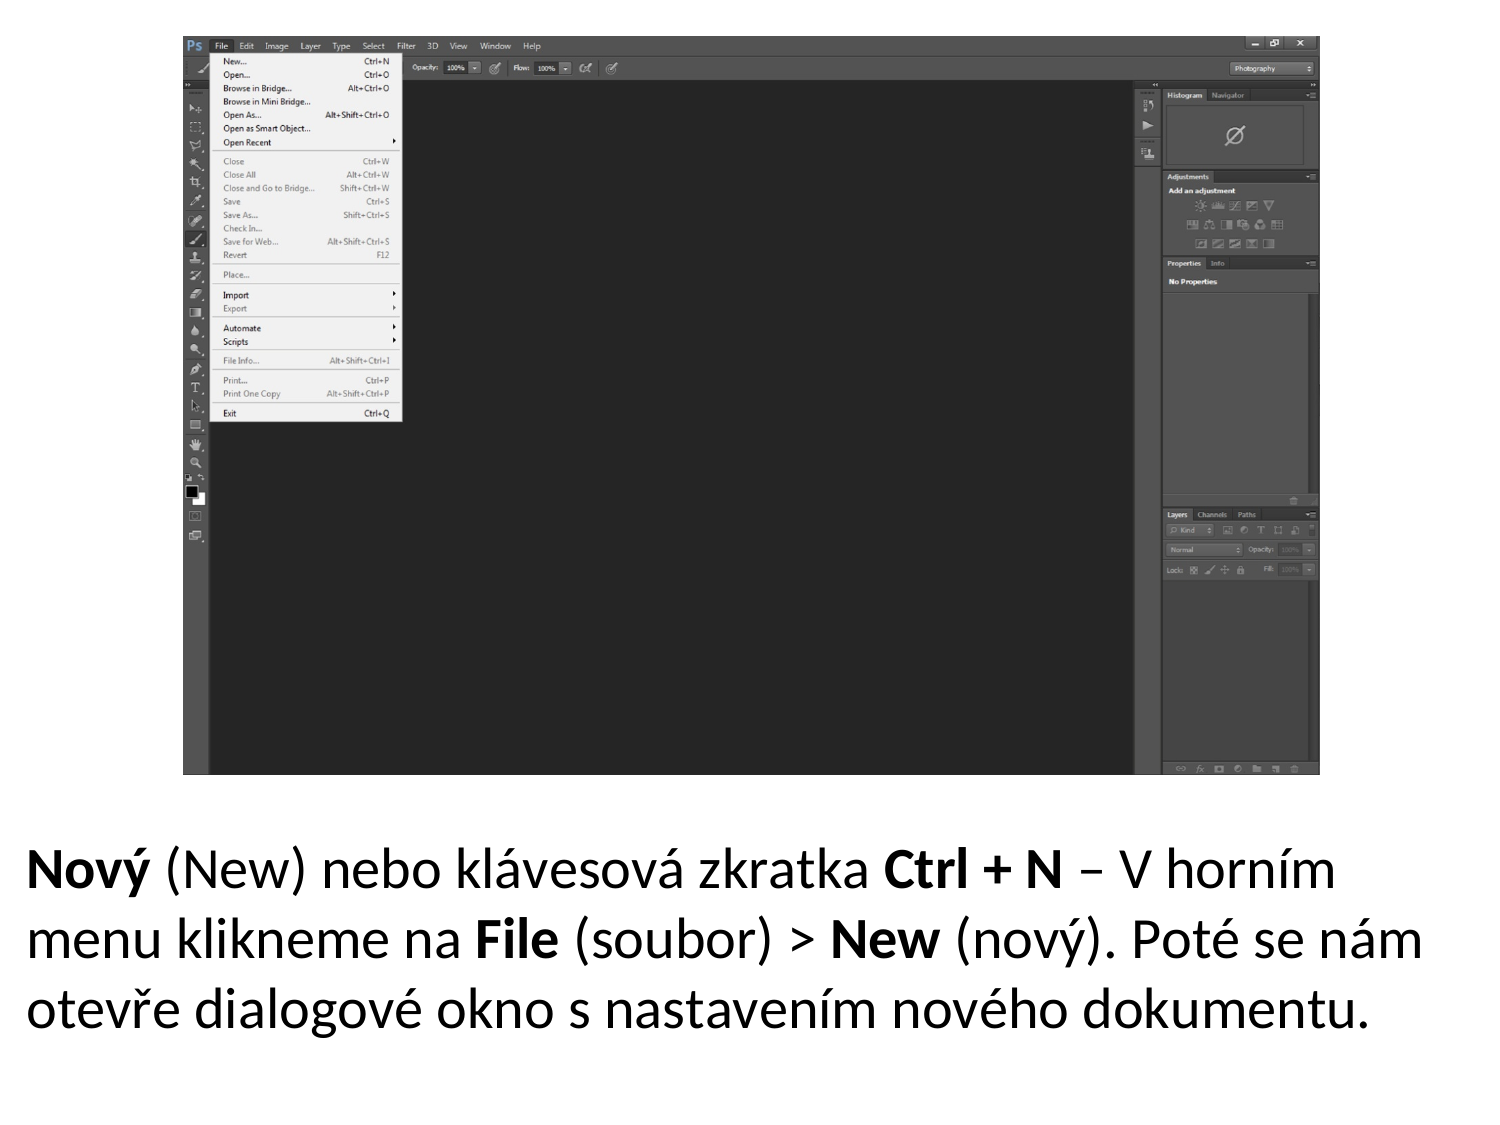

Nový (New) nebo klávesová zkratka Ctrl + N – V horním menu klikneme na File (soubor) > New (nový). Poté se nám otevře dialogové okno s nastavením nového dokumentu.